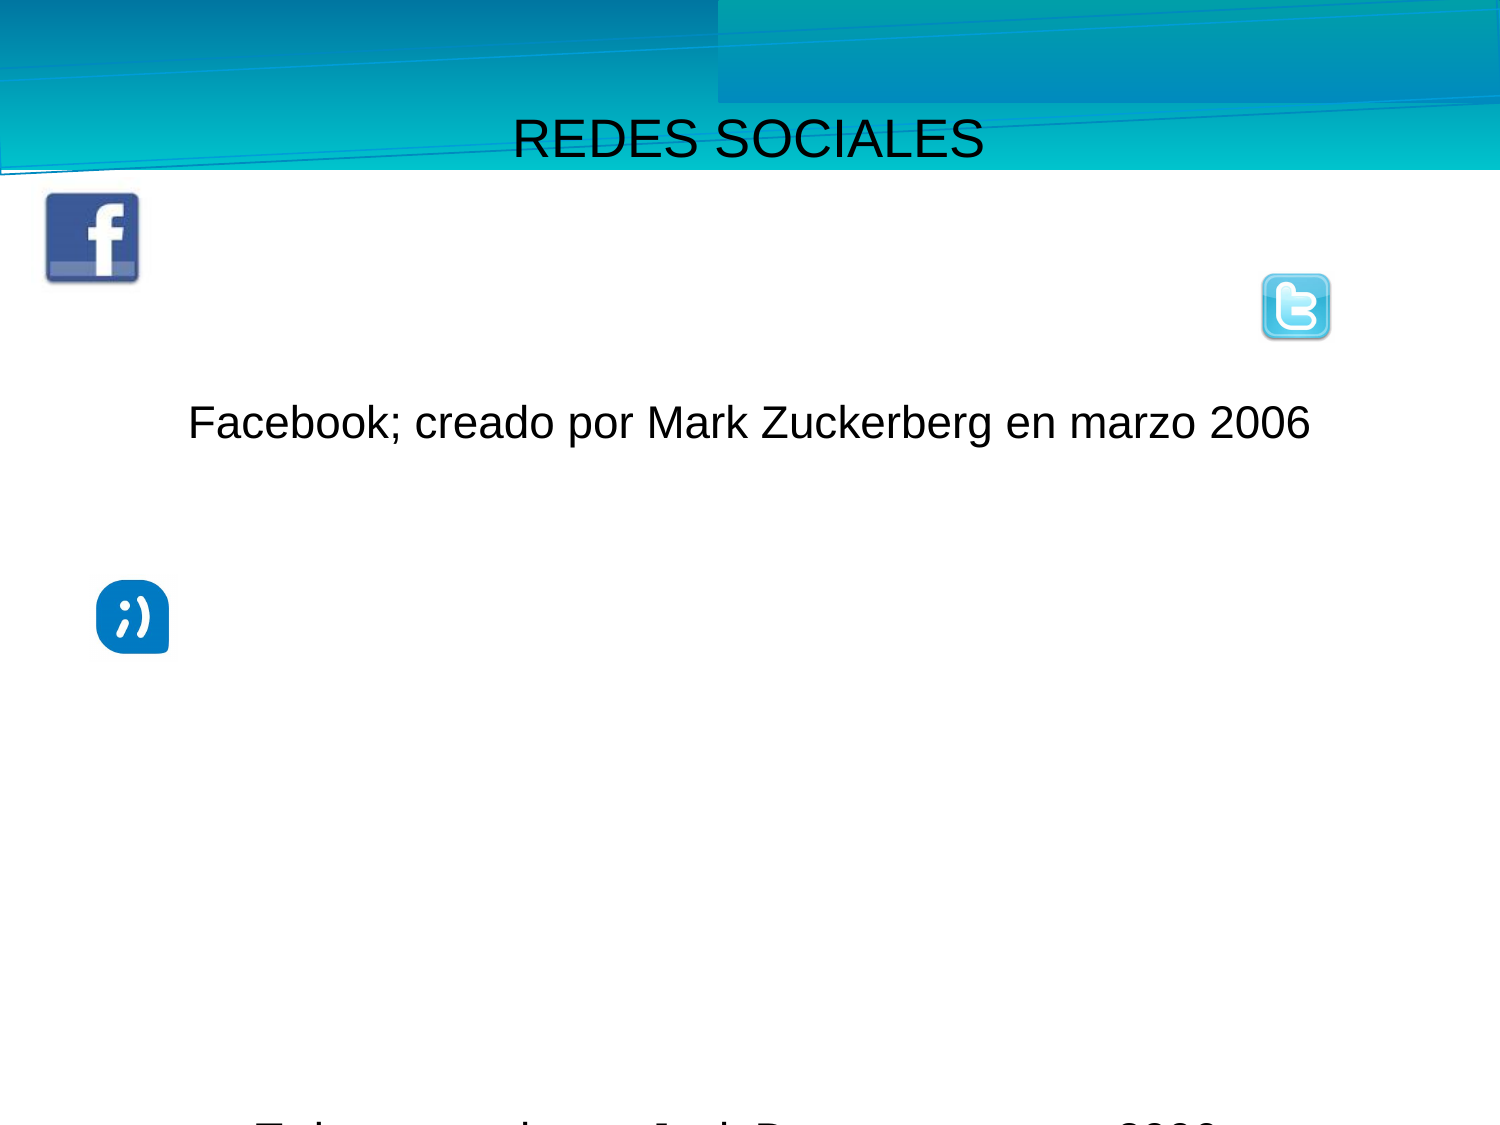

# REDES SOCIALES
Facebook; creado por Mark Zuckerberg en marzo 2006
Twitter; creado por Jack Dorsey en marzo 2006
Tuenti; creado por Zaryn Dentzel el 2006